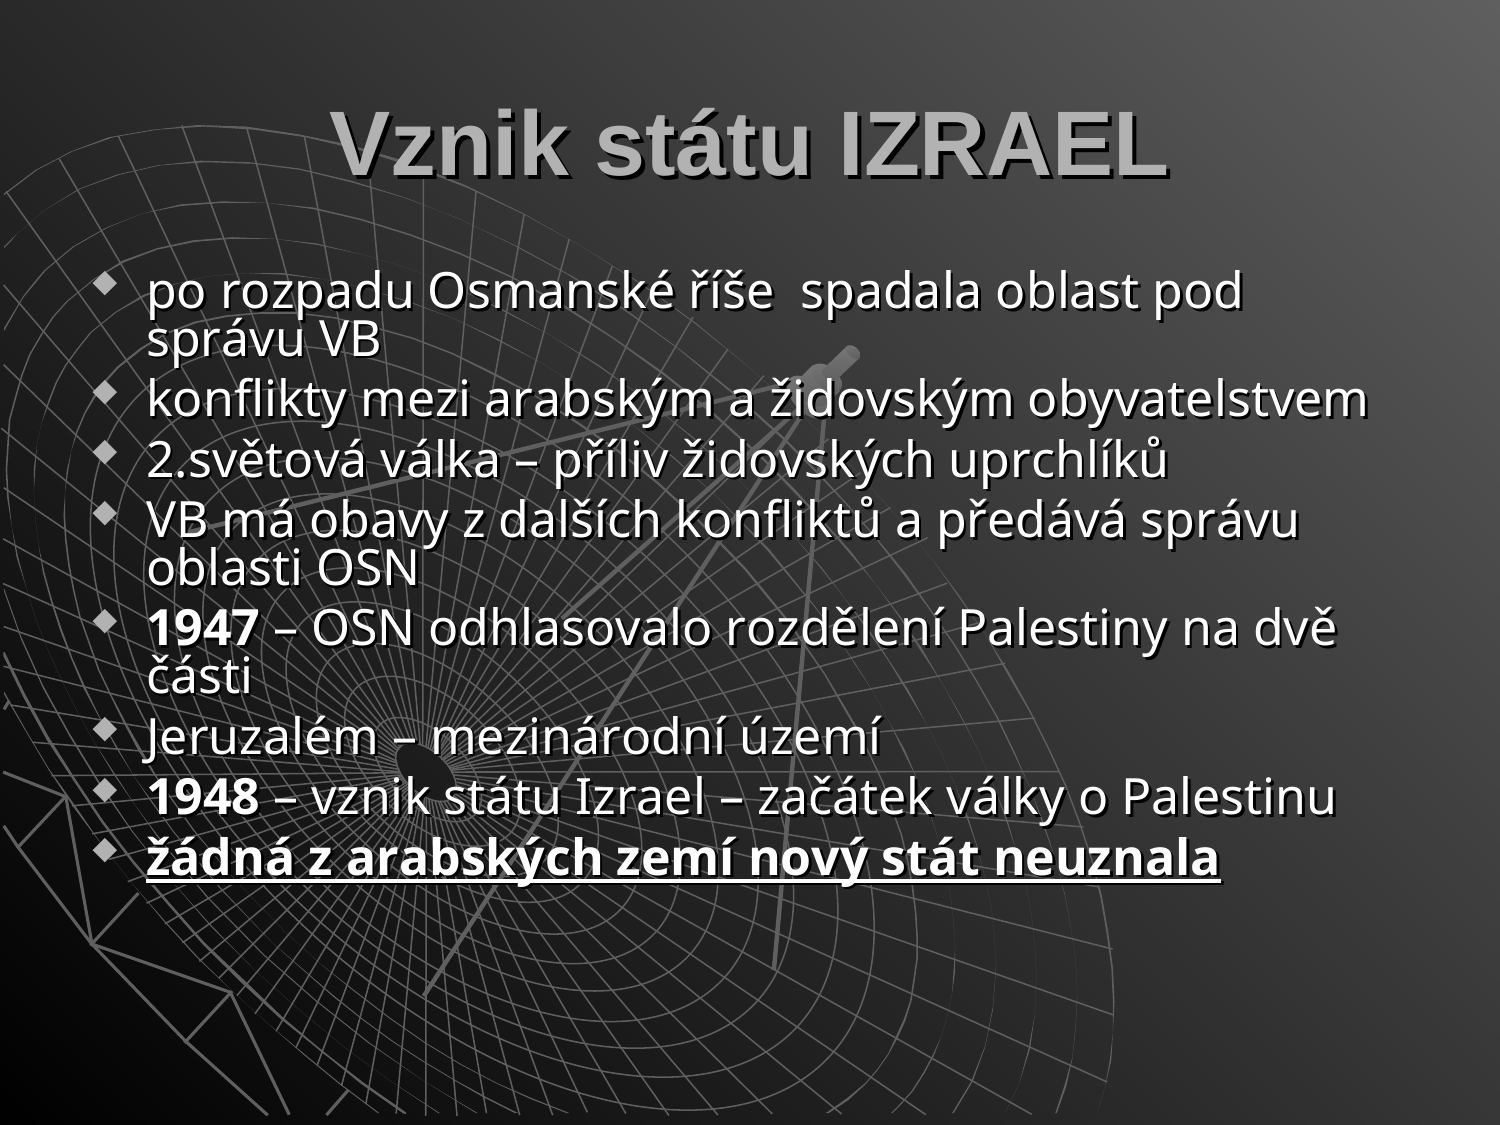

# Vznik státu IZRAEL
po rozpadu Osmanské říše spadala oblast pod správu VB
konflikty mezi arabským a židovským obyvatelstvem
2.světová válka – příliv židovských uprchlíků
VB má obavy z dalších konfliktů a předává správu oblasti OSN
1947 – OSN odhlasovalo rozdělení Palestiny na dvě části
Jeruzalém – mezinárodní území
1948 – vznik státu Izrael – začátek války o Palestinu
žádná z arabských zemí nový stát neuznala